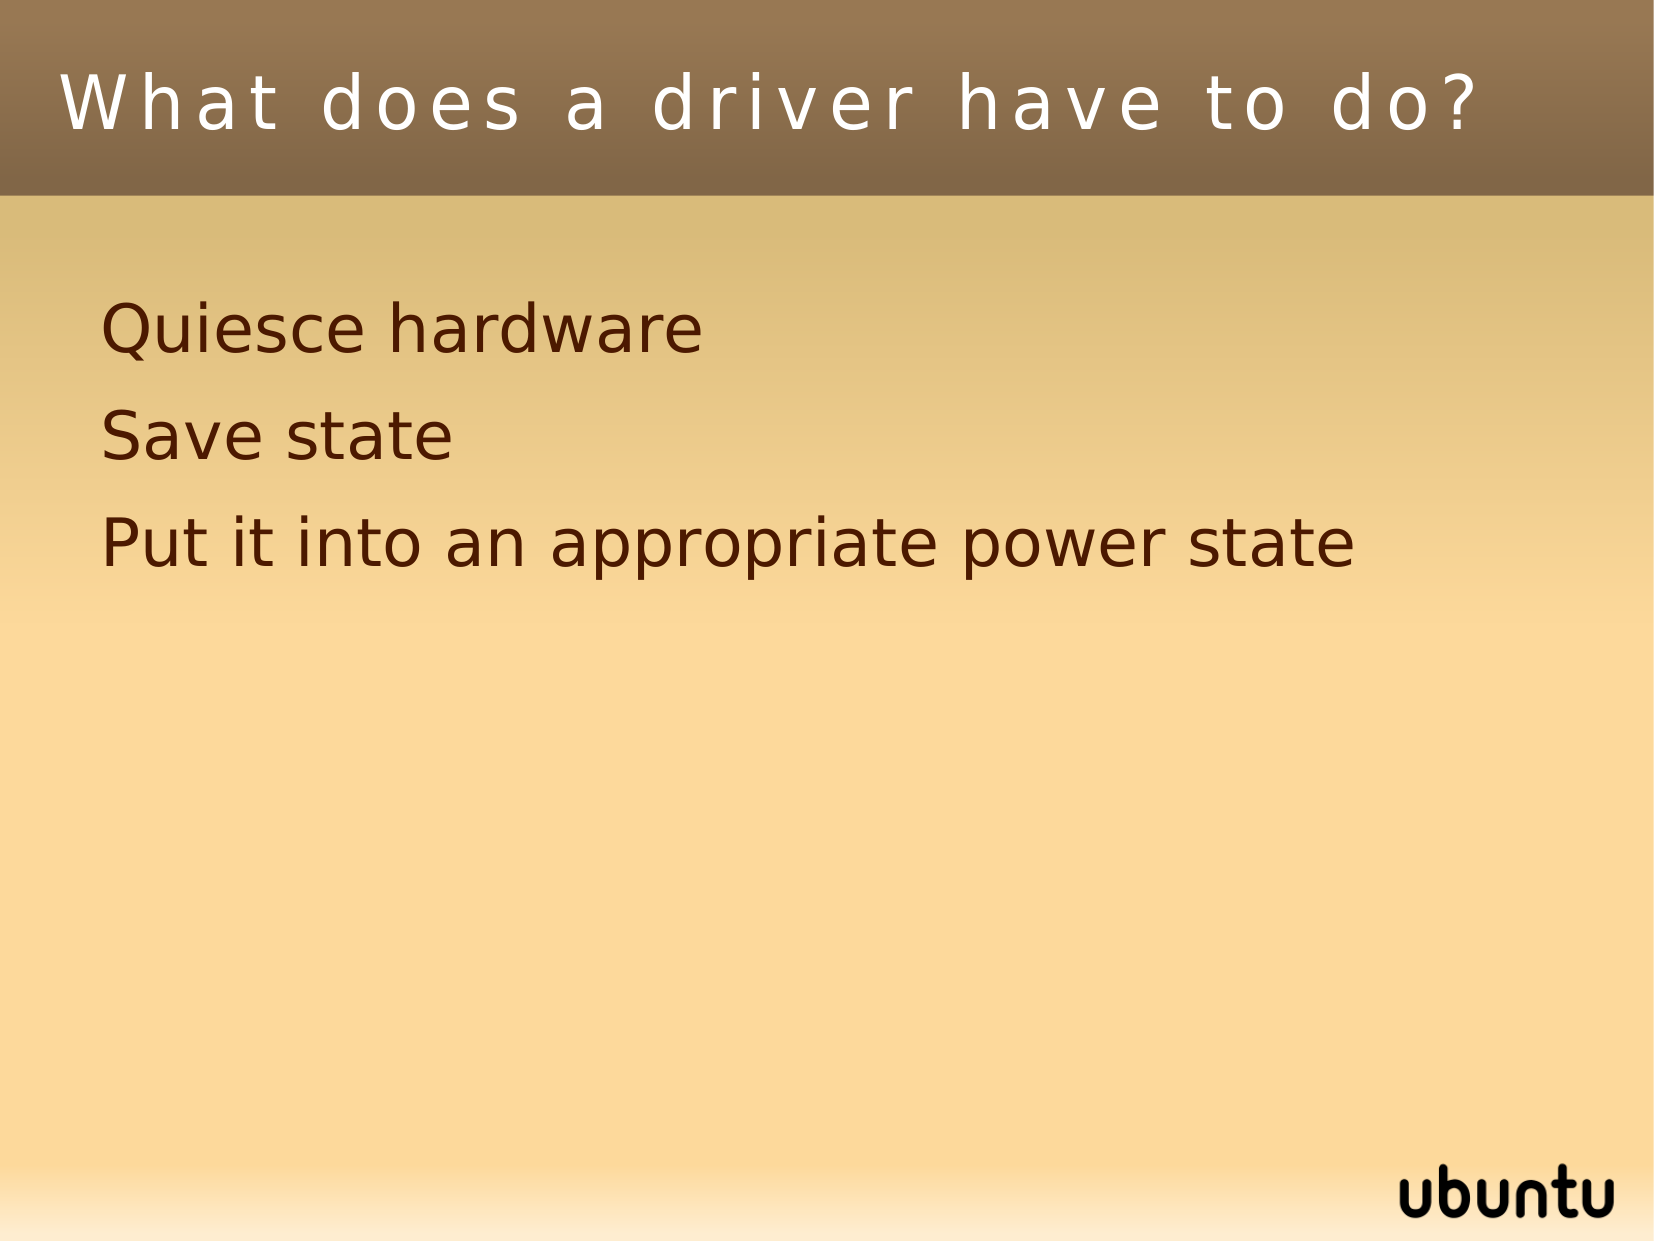

# What does a driver have to do?
Quiesce hardware
Save state
Put it into an appropriate power state